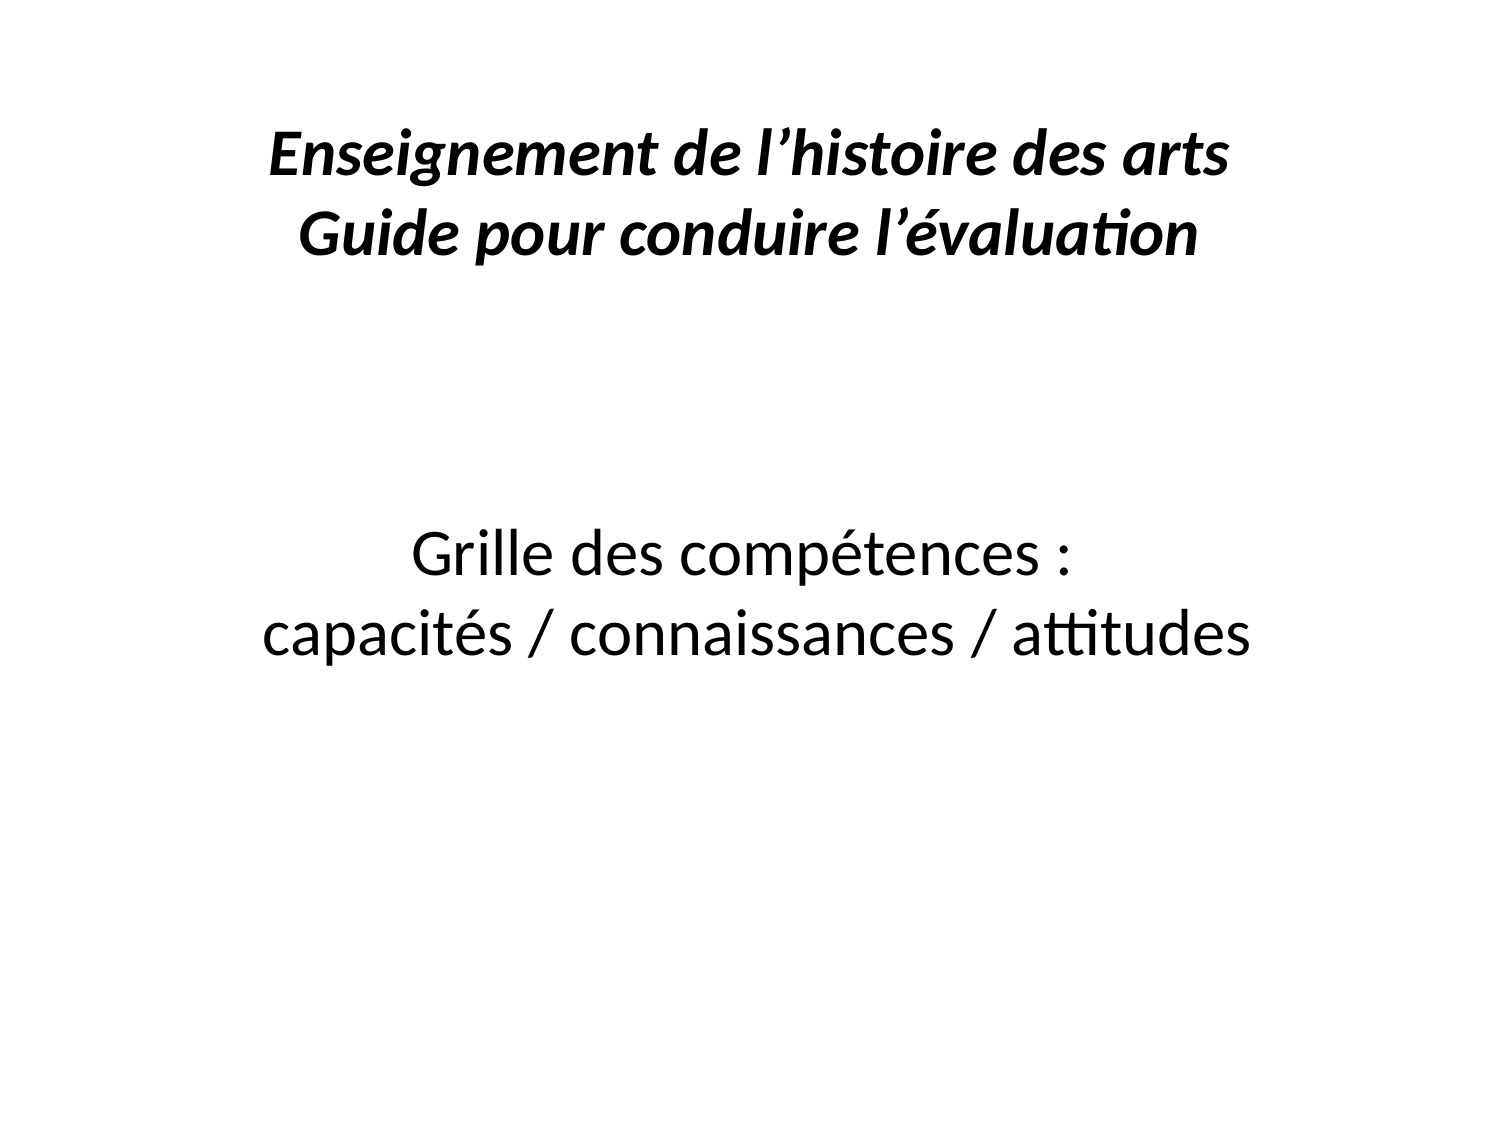

# Enseignement de l’histoire des arts Guide pour conduire l’évaluation Grille des compétences : capacités / connaissances / attitudes